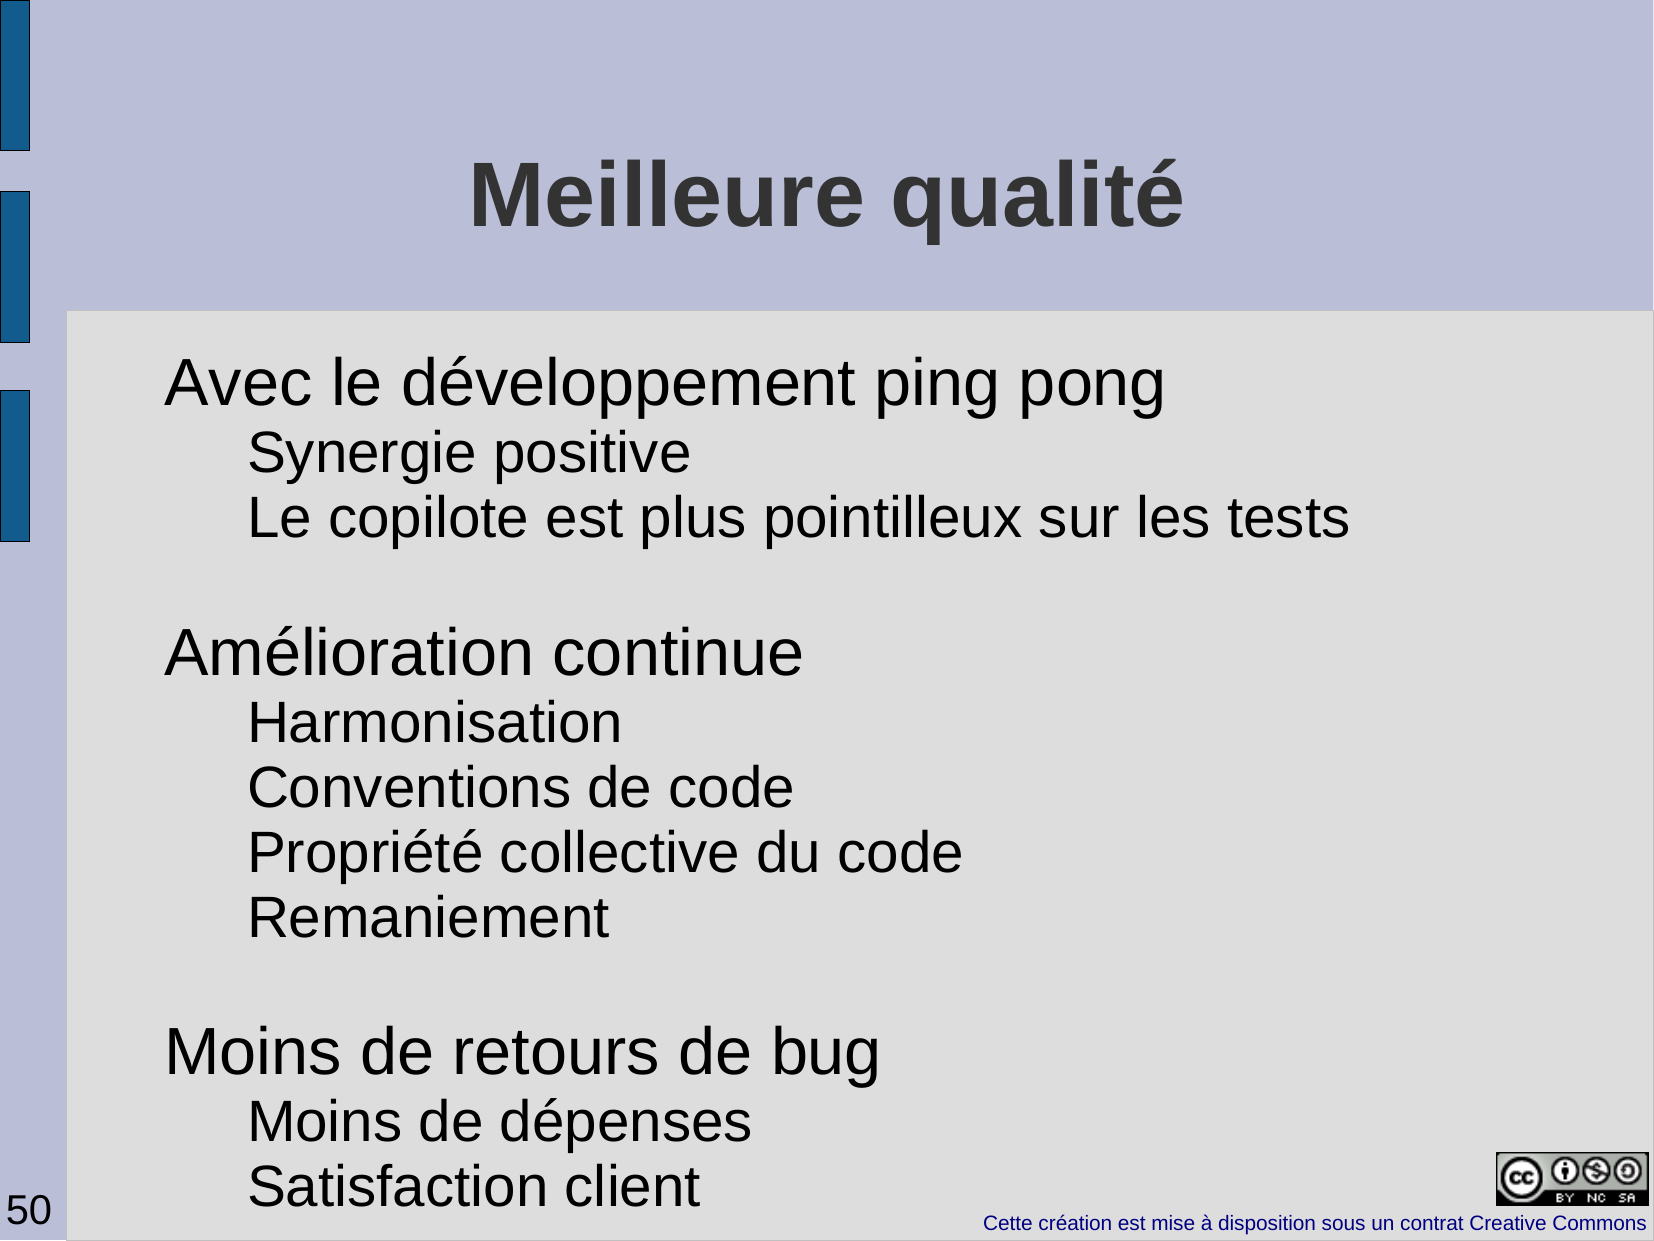

# Meilleure qualité
Avec le développement ping pong
Synergie positive
Le copilote est plus pointilleux sur les tests
Amélioration continue
Harmonisation
Conventions de code
Propriété collective du code
Remaniement
Moins de retours de bug
Moins de dépenses
Satisfaction client